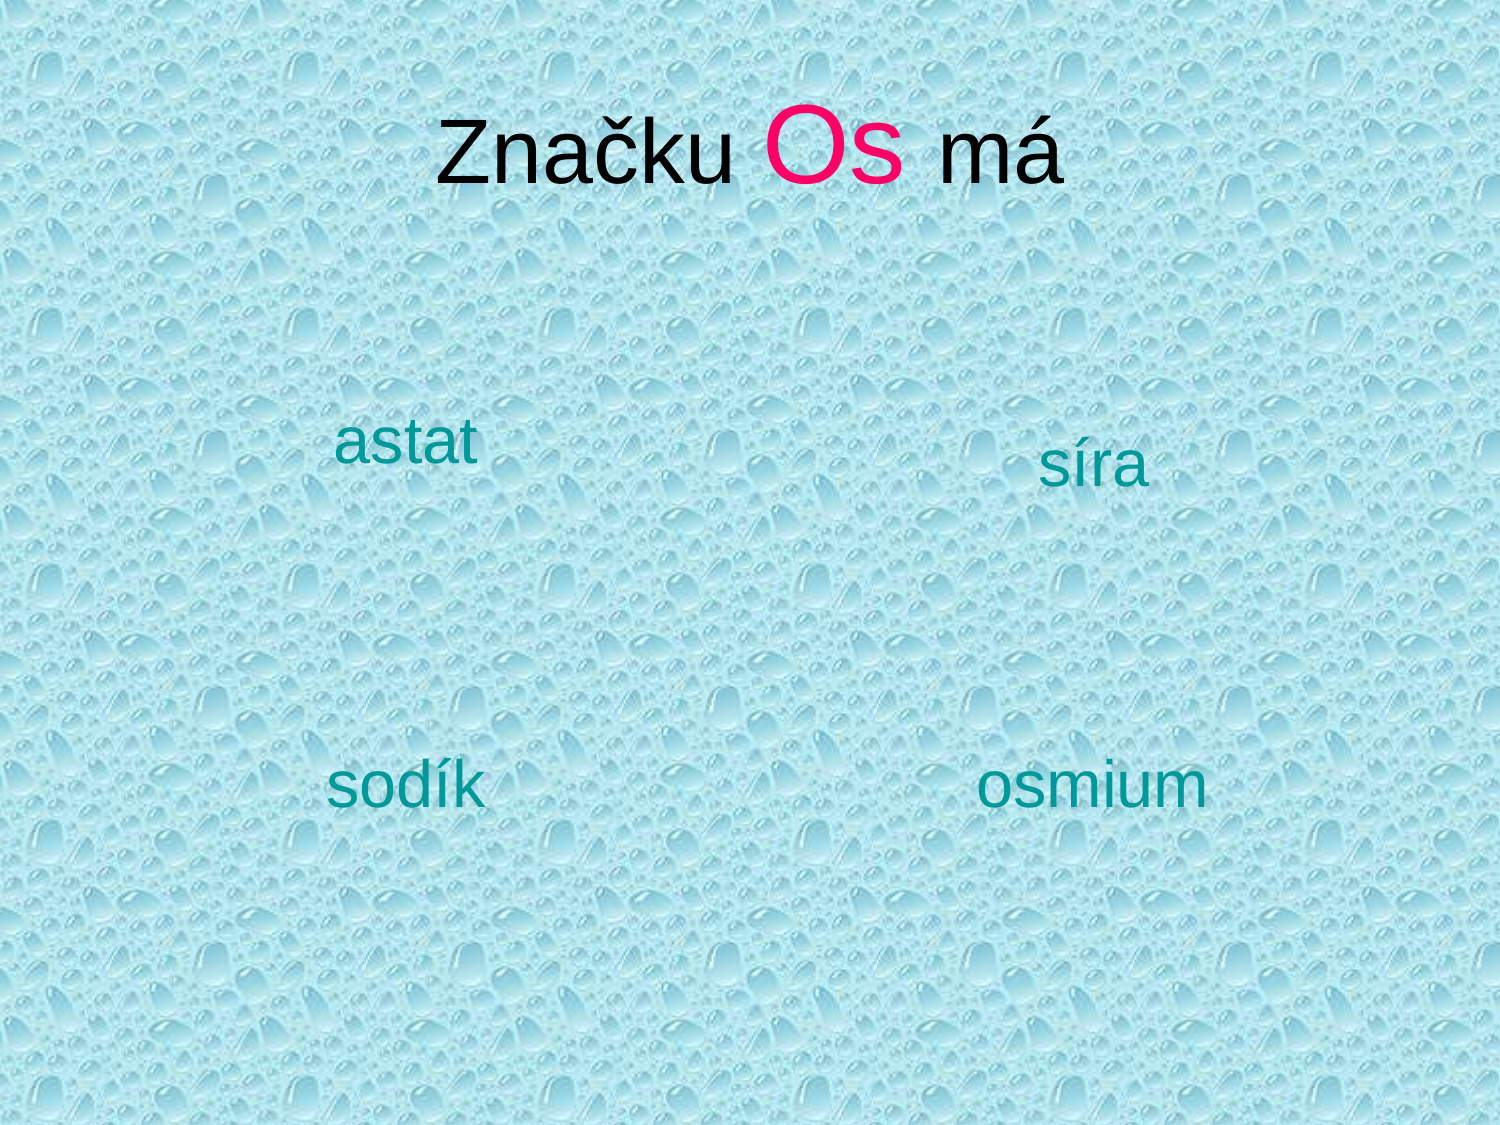

# Značku Os má
| astat |
| --- |
| síra |
| --- |
| sodík |
| --- |
| osmium |
| --- |